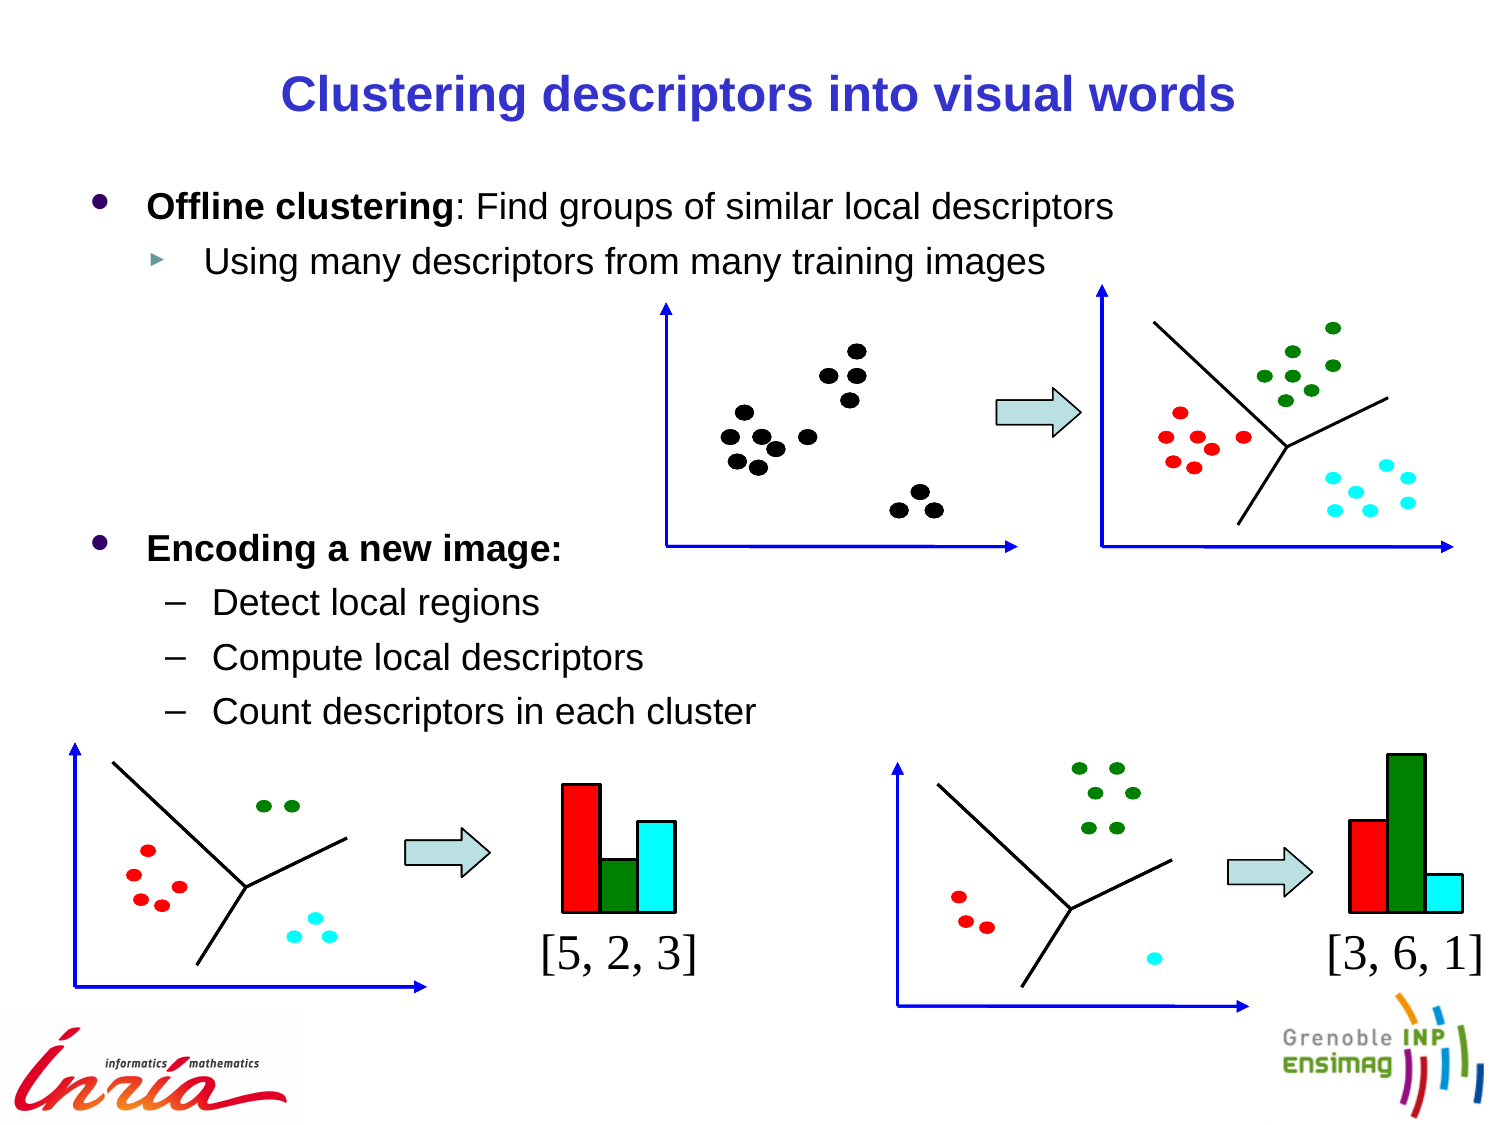

# Clustering descriptors into visual words
Offline clustering: Find groups of similar local descriptors
Using many descriptors from many training images
Encoding a new image:
Detect local regions
Compute local descriptors
Count descriptors in each cluster
[5, 2, 3]
[3, 6, 1]